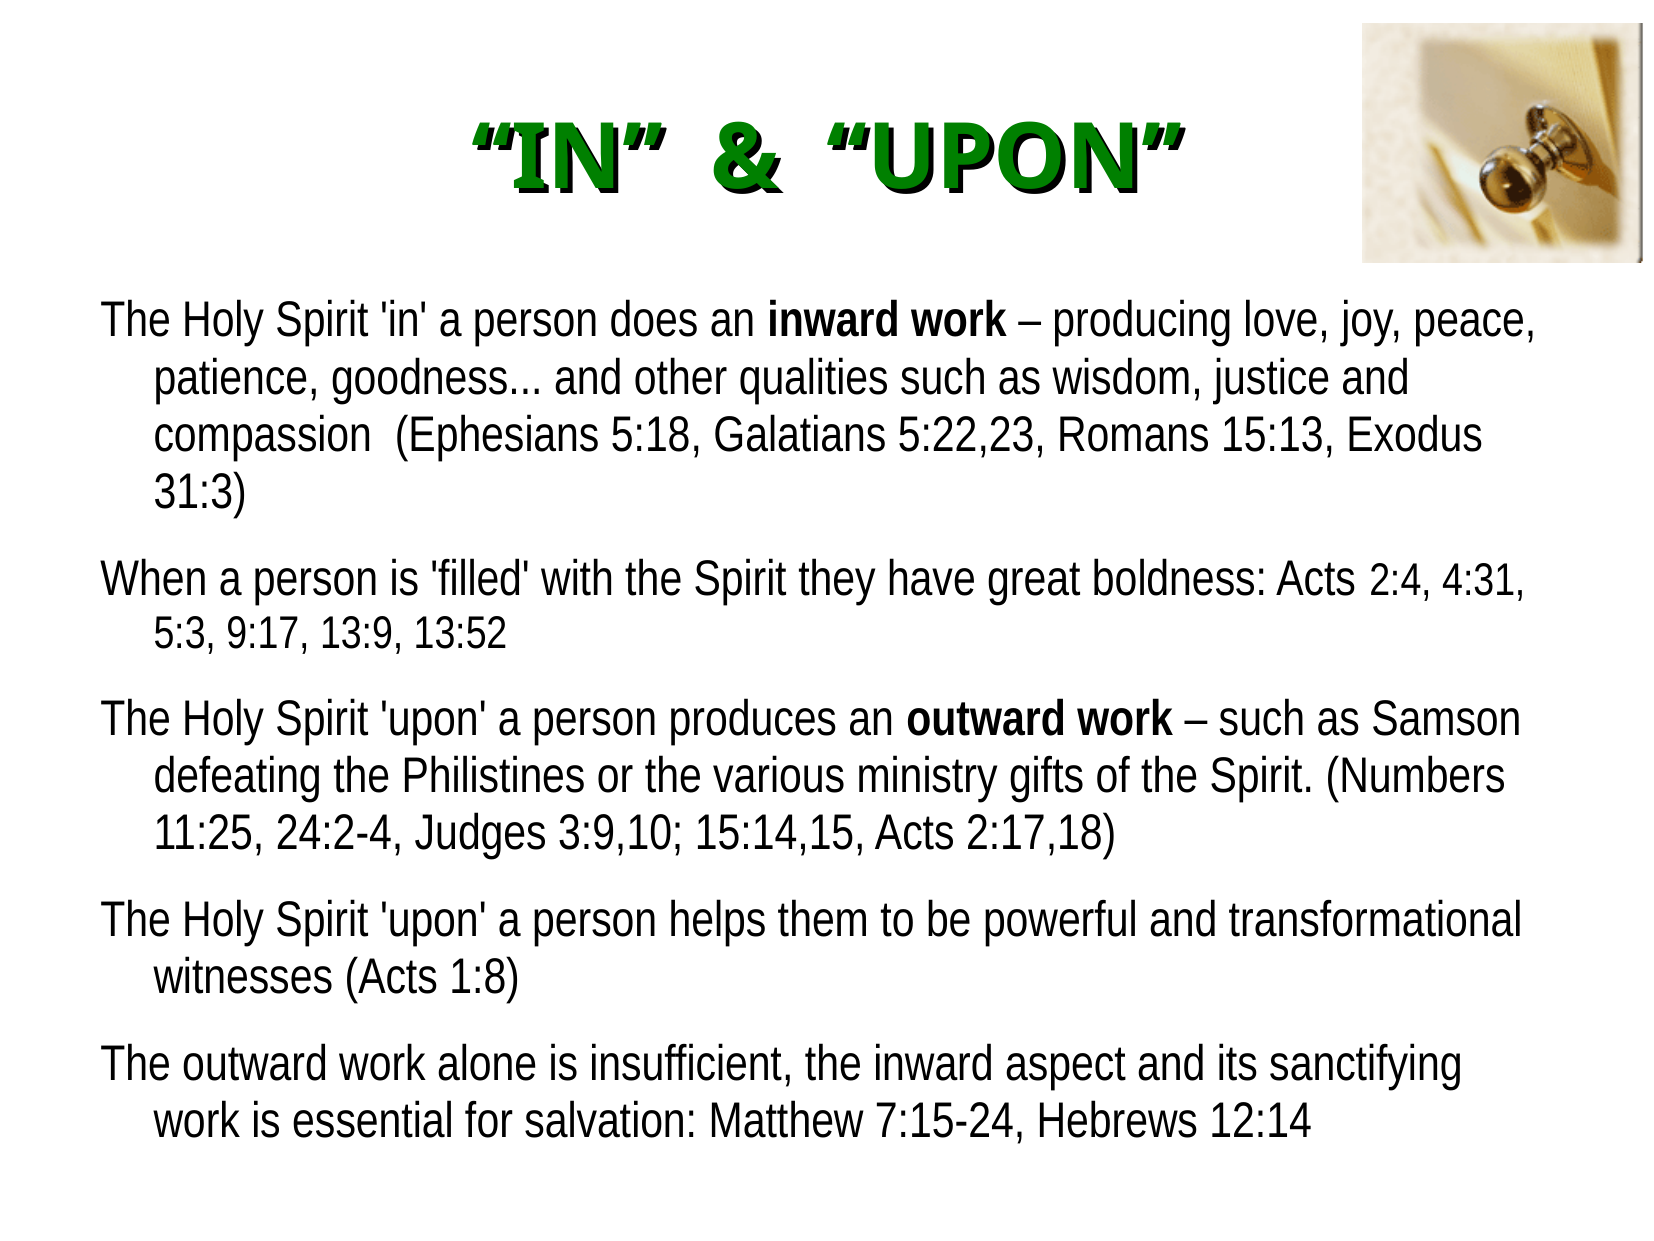

# “IN” & “UPON”
The Holy Spirit 'in' a person does an inward work – producing love, joy, peace, patience, goodness... and other qualities such as wisdom, justice and compassion (Ephesians 5:18, Galatians 5:22,23, Romans 15:13, Exodus 31:3)
When a person is 'filled' with the Spirit they have great boldness: Acts 2:4, 4:31, 5:3, 9:17, 13:9, 13:52
The Holy Spirit 'upon' a person produces an outward work – such as Samson defeating the Philistines or the various ministry gifts of the Spirit. (Numbers 11:25, 24:2-4, Judges 3:9,10; 15:14,15, Acts 2:17,18)
The Holy Spirit 'upon' a person helps them to be powerful and transformational witnesses (Acts 1:8)
The outward work alone is insufficient, the inward aspect and its sanctifying work is essential for salvation: Matthew 7:15-24, Hebrews 12:14